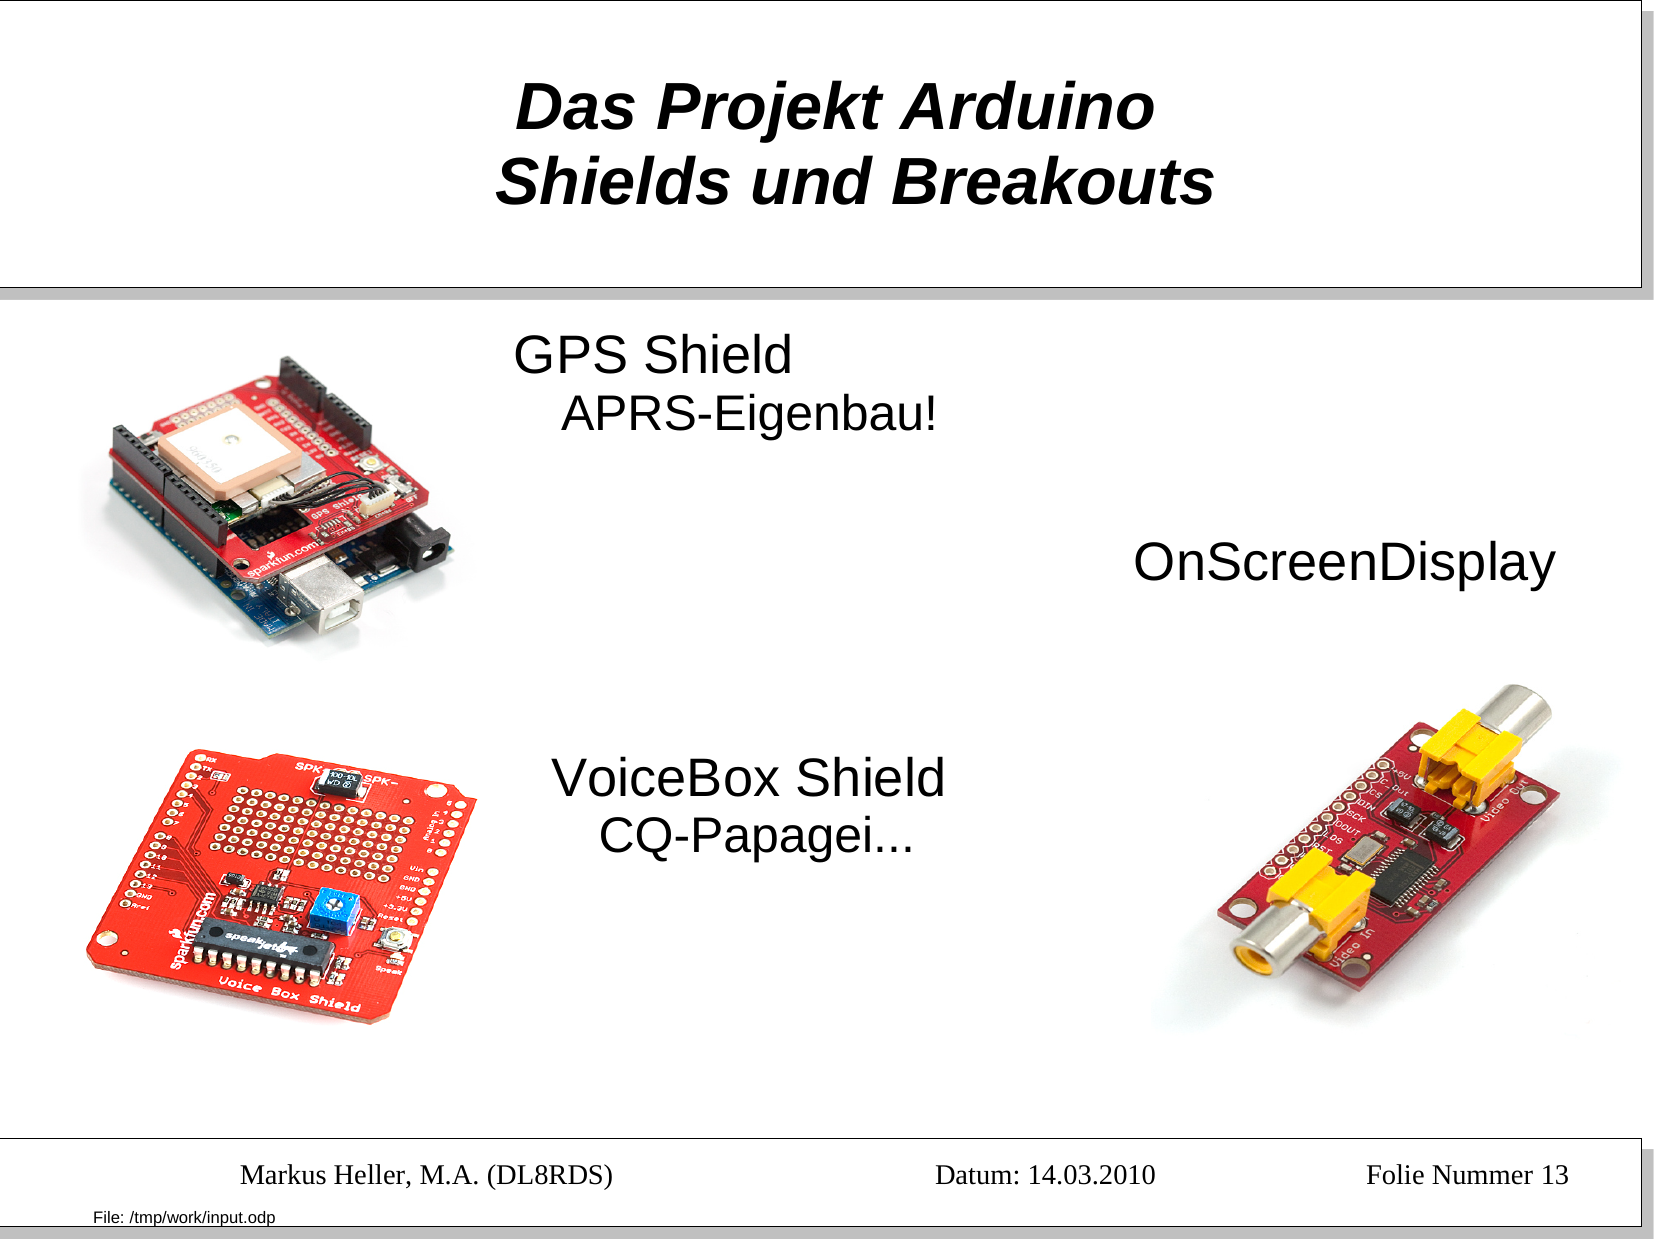

# Das Projekt Arduino Shields und Breakouts
GPS Shield
APRS-Eigenbau!
OnScreenDisplay
VoiceBox Shield
CQ-Papagei...